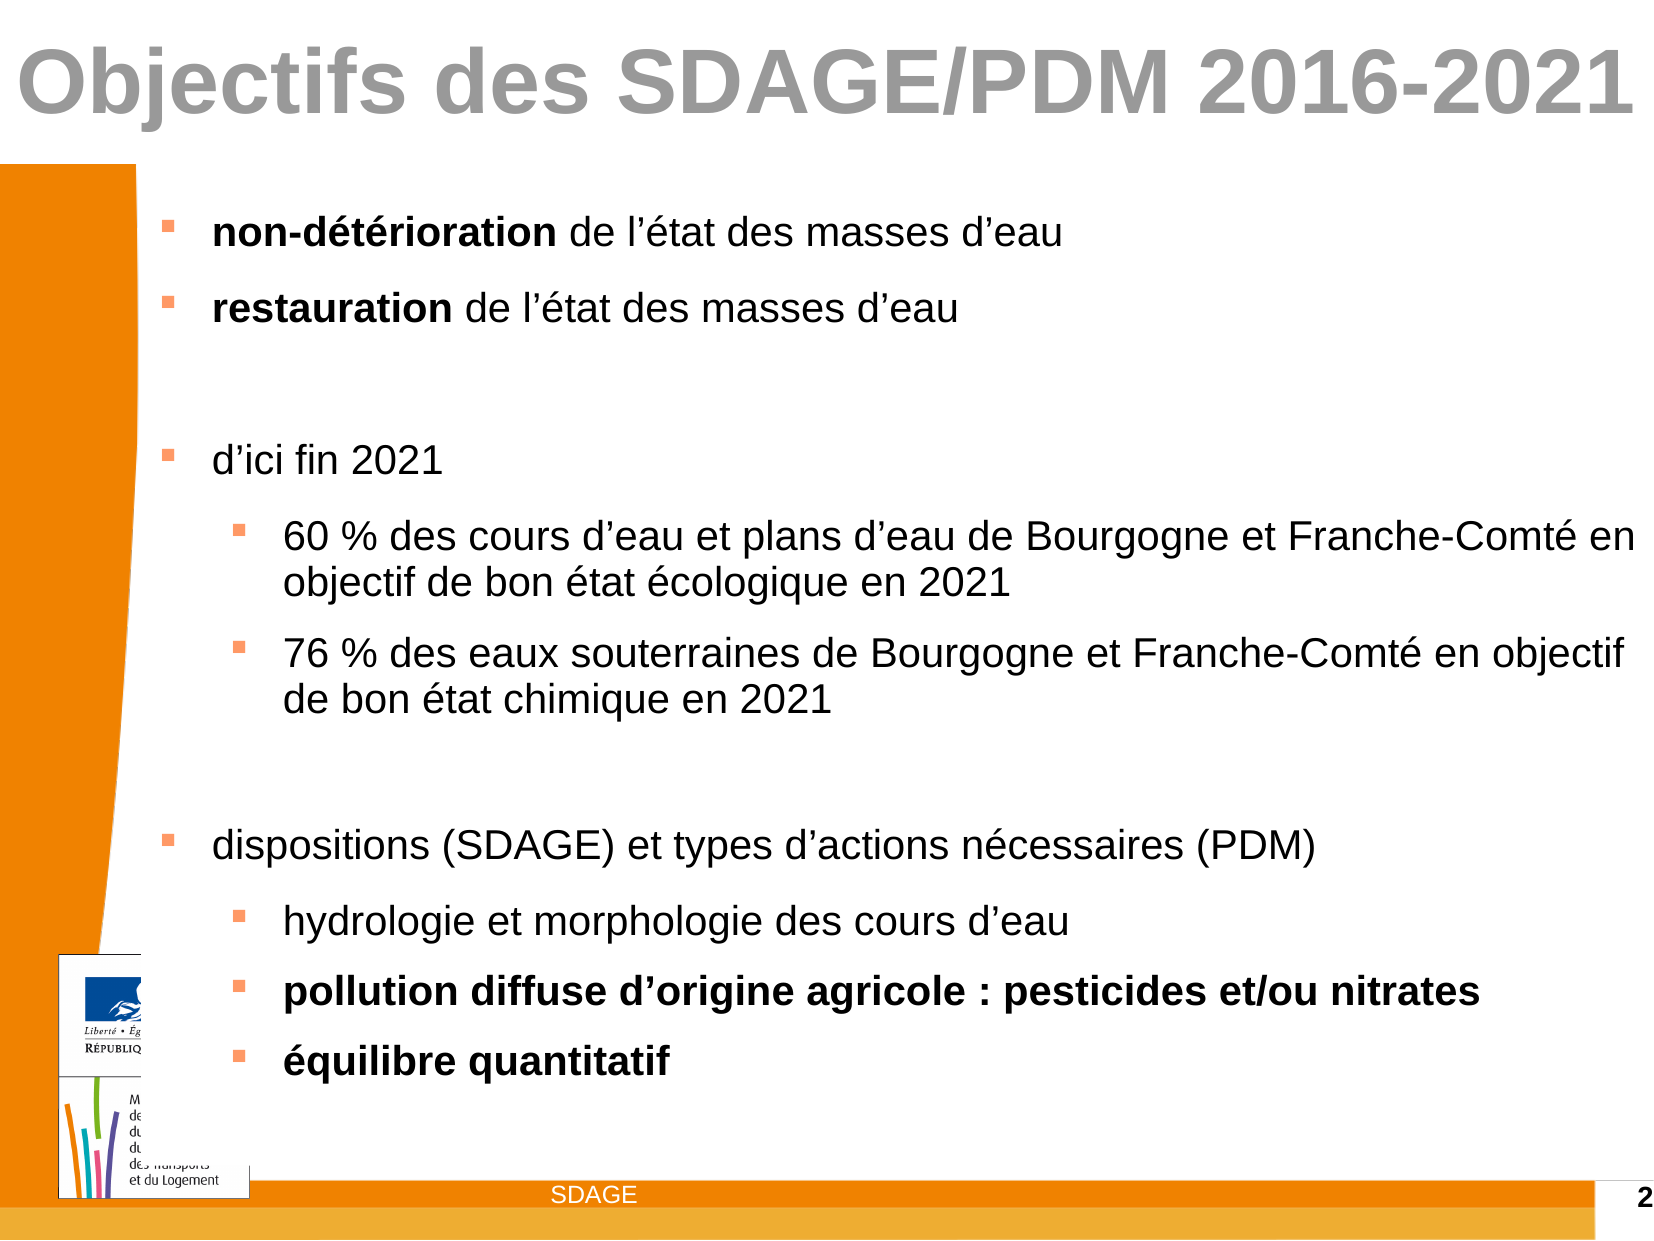

# Objectifs des SDAGE/PDM 2016-2021
non-détérioration de l’état des masses d’eau
restauration de l’état des masses d’eau
d’ici fin 2021
60 % des cours d’eau et plans d’eau de Bourgogne et Franche-Comté en objectif de bon état écologique en 2021
76 % des eaux souterraines de Bourgogne et Franche-Comté en objectif de bon état chimique en 2021
dispositions (SDAGE) et types d’actions nécessaires (PDM)
hydrologie et morphologie des cours d’eau
pollution diffuse d’origine agricole : pesticides et/ou nitrates
équilibre quantitatif
avril 2019
SDAGE
2